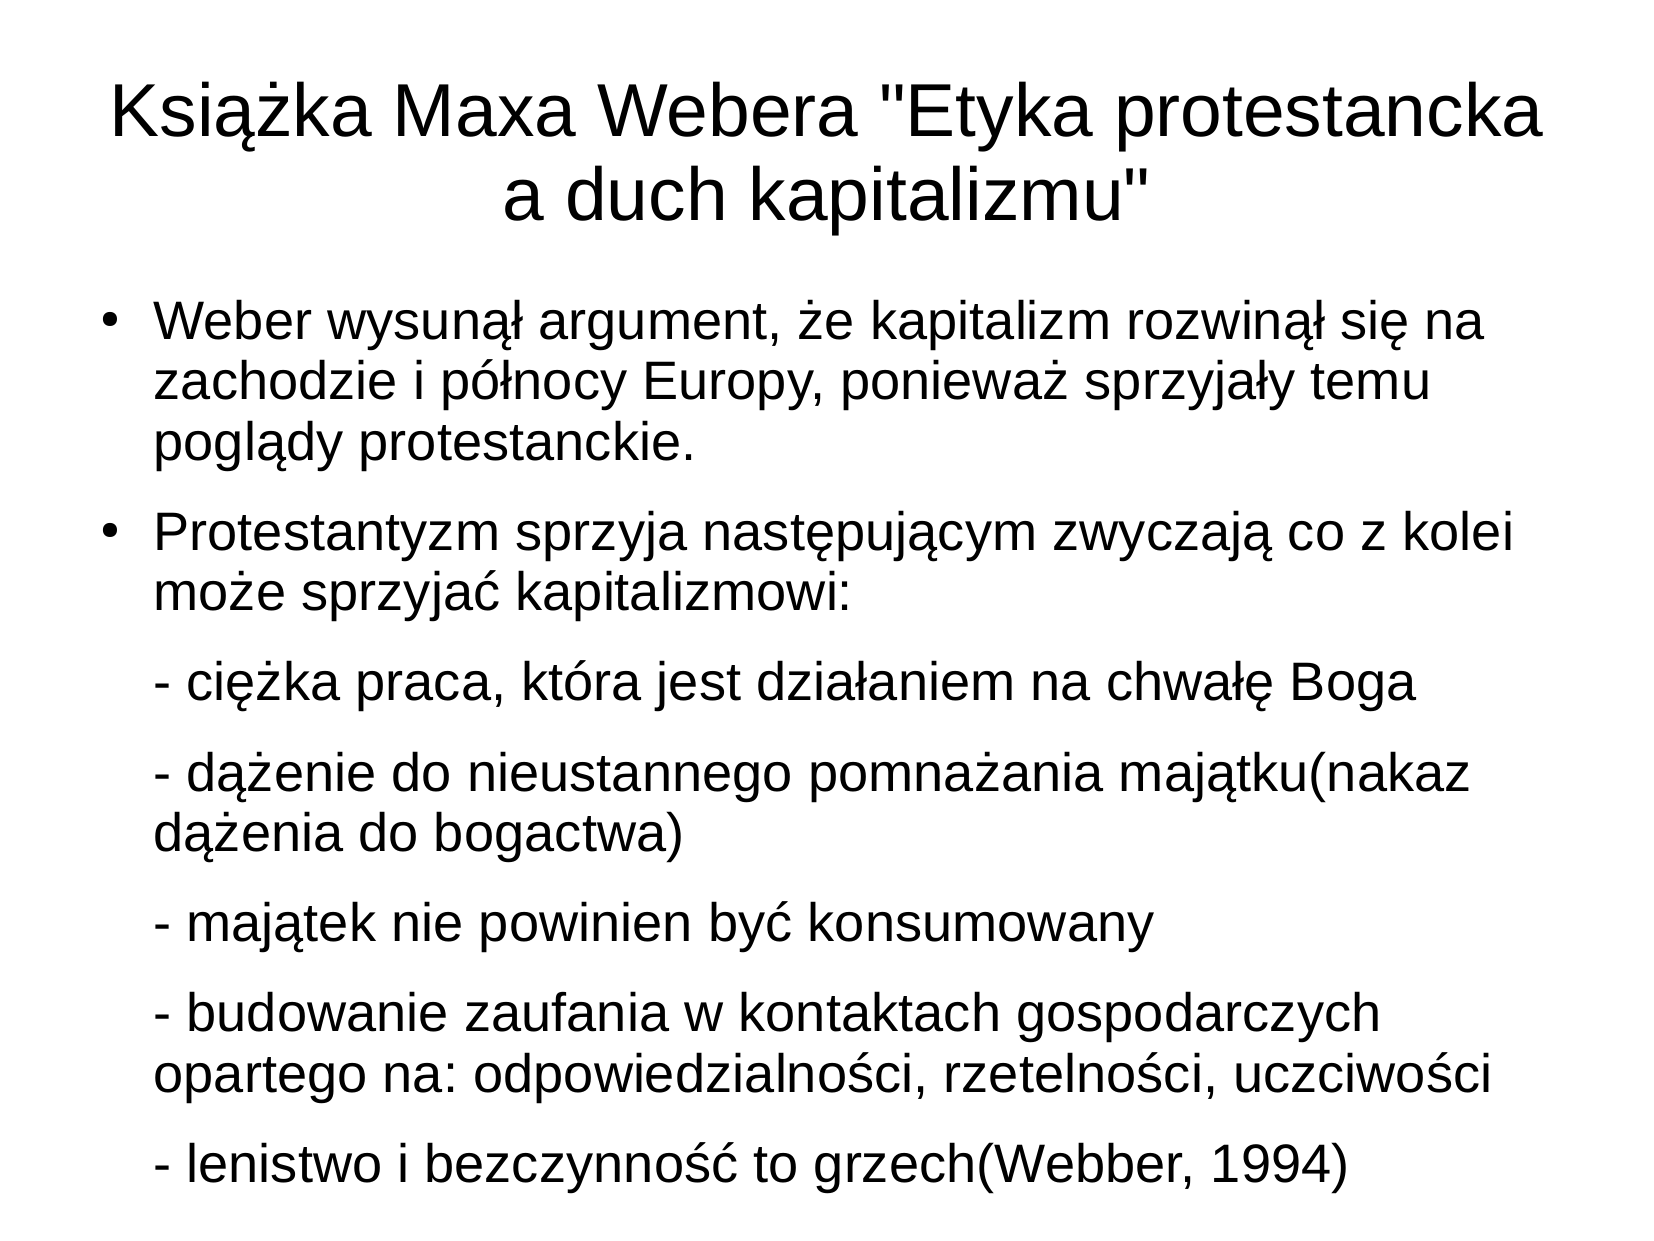

# Książka Maxa Webera "Etyka protestancka a duch kapitalizmu"
Weber wysunął argument, że kapitalizm rozwinął się na zachodzie i północy Europy, ponieważ sprzyjały temu poglądy protestanckie.
Protestantyzm sprzyja następującym zwyczają co z kolei może sprzyjać kapitalizmowi:
- ciężka praca, która jest działaniem na chwałę Boga
- dążenie do nieustannego pomnażania majątku(nakaz dążenia do bogactwa)
- majątek nie powinien być konsumowany
- budowanie zaufania w kontaktach gospodarczych opartego na: odpowiedzialności, rzetelności, uczciwości
- lenistwo i bezczynność to grzech(Webber, 1994)